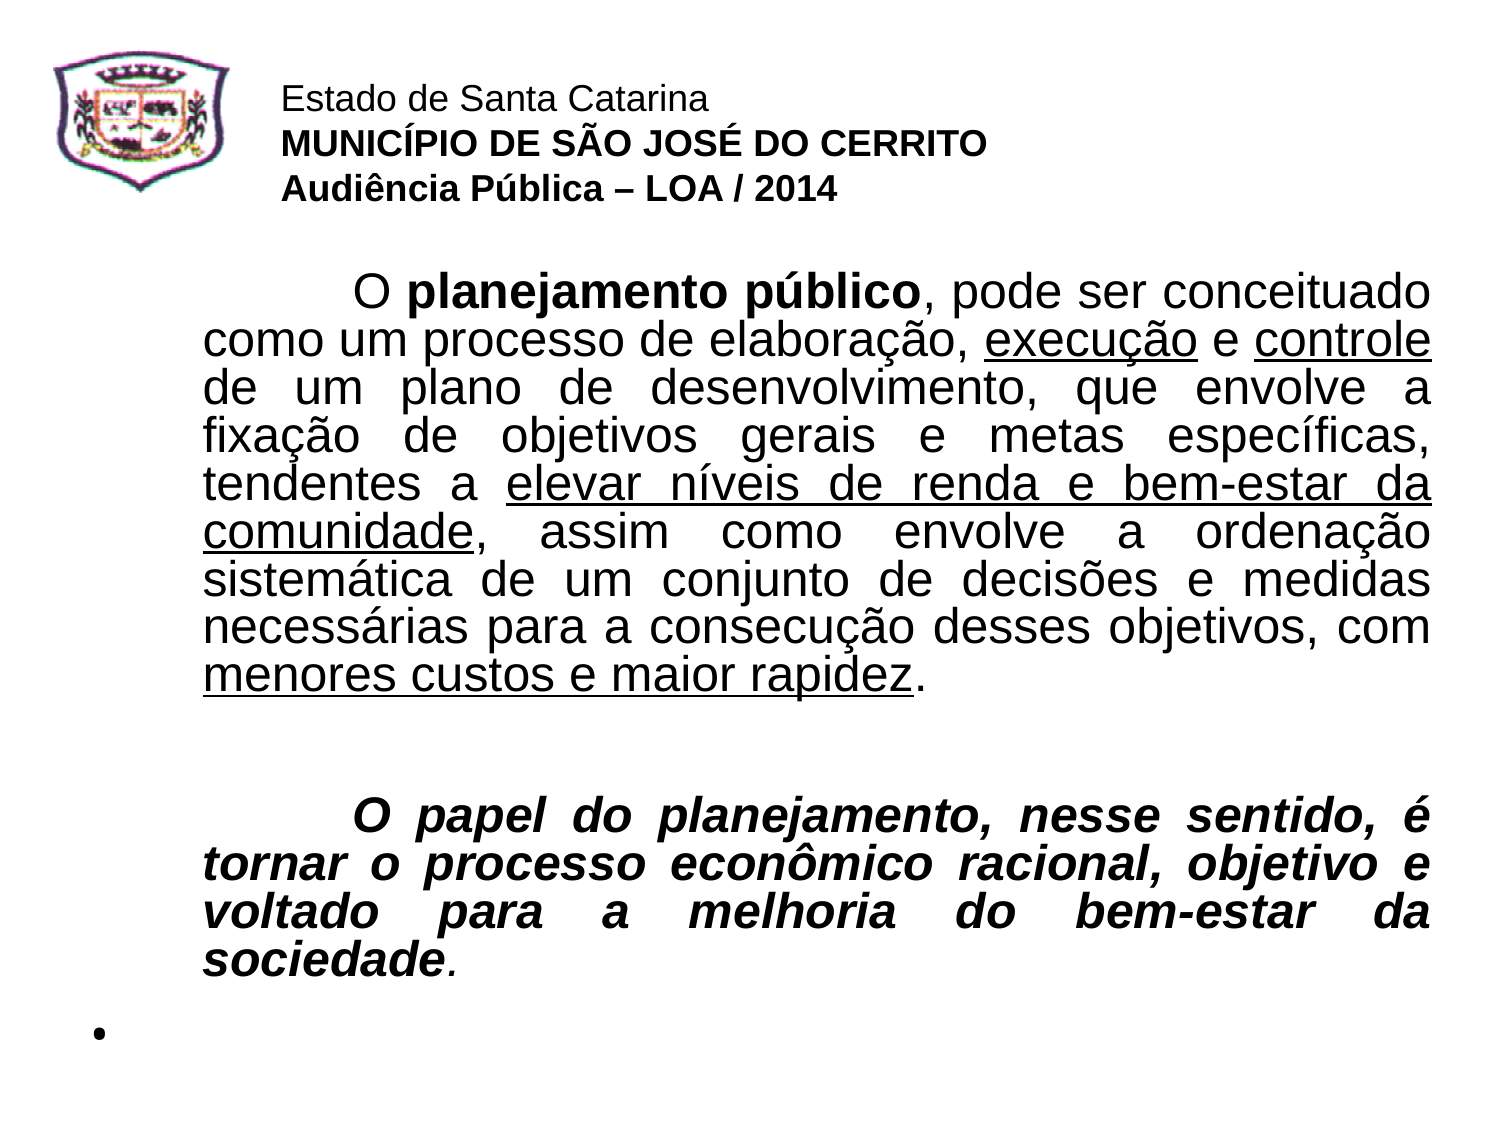

Estado de Santa Catarina
MUNICÍPIO DE SÃO JOSÉ DO CERRITO
Audiência Pública – LOA / 2014
# O planejamento público, pode ser conceituado como um processo de elaboração, execução e controle de um plano de desenvolvimento, que envolve a fixação de objetivos gerais e metas específicas, tendentes a elevar níveis de renda e bem-estar da comunidade, assim como envolve a ordenação sistemática de um conjunto de decisões e medidas necessárias para a consecução desses objetivos, com menores custos e maior rapidez.
		O papel do planejamento, nesse sentido, é tornar o processo econômico racional, objetivo e voltado para a melhoria do bem-estar da sociedade.